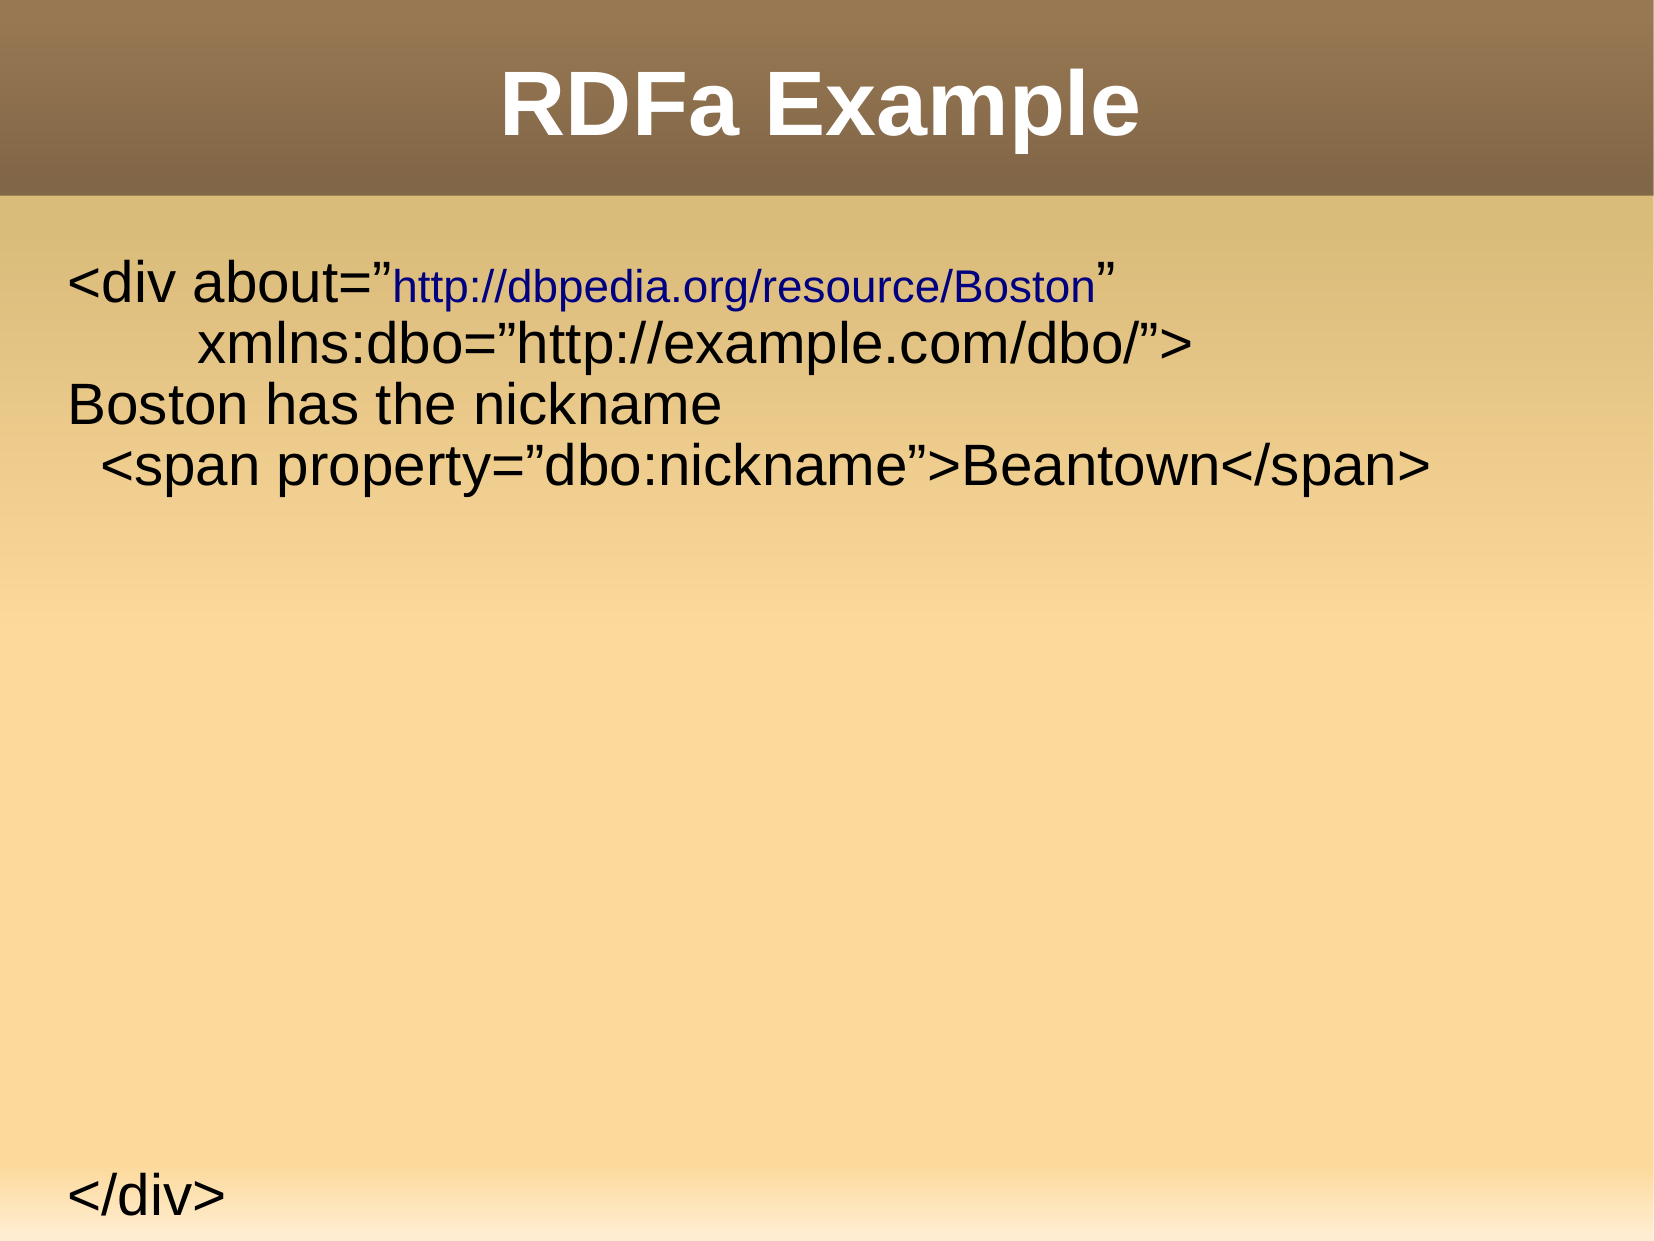

# RDFa Example
<div about=”http://dbpedia.org/resource/Boston”
 xmlns:dbo=”http://example.com/dbo/”>
Boston has the nickname
 <span property=”dbo:nickname”>Beantown</span>
</div>